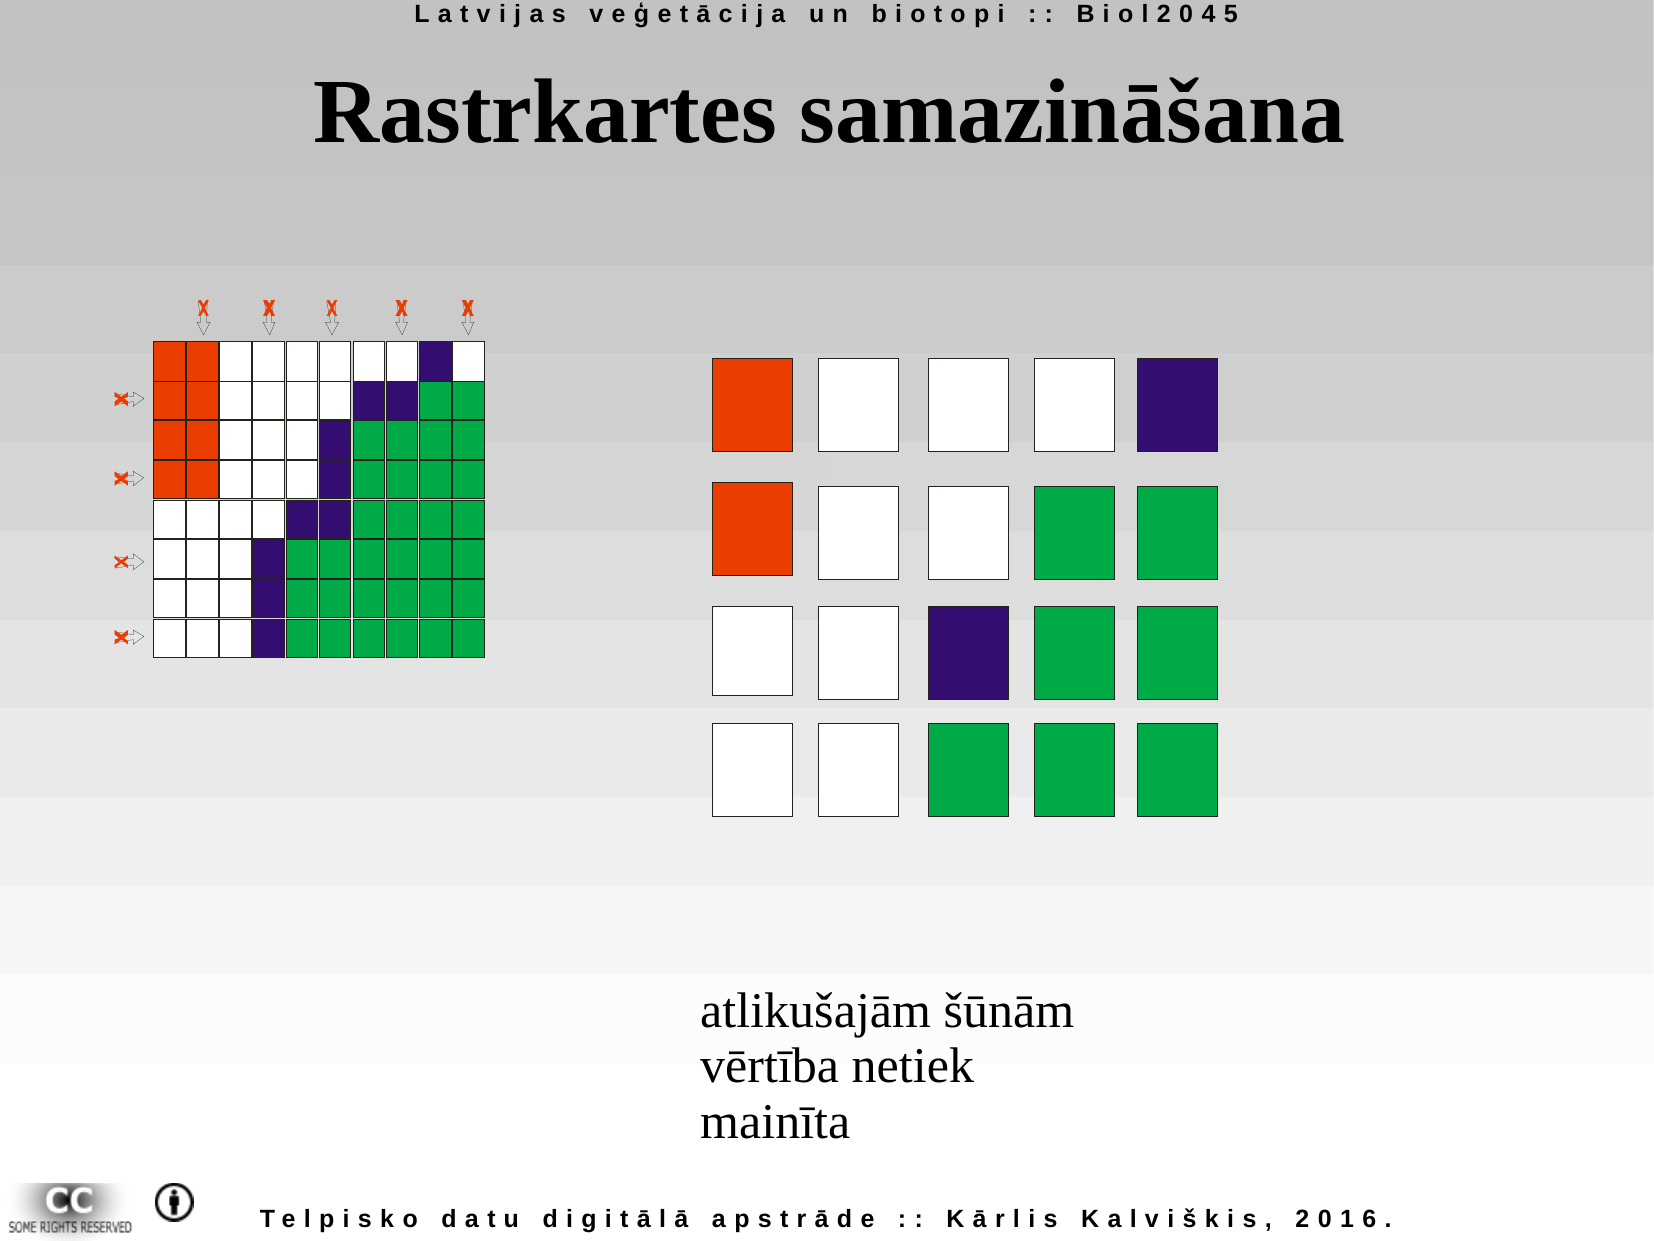

# Rastrkartes samazināšana
atlikušajām šūnām
vērtība netiek mainīta